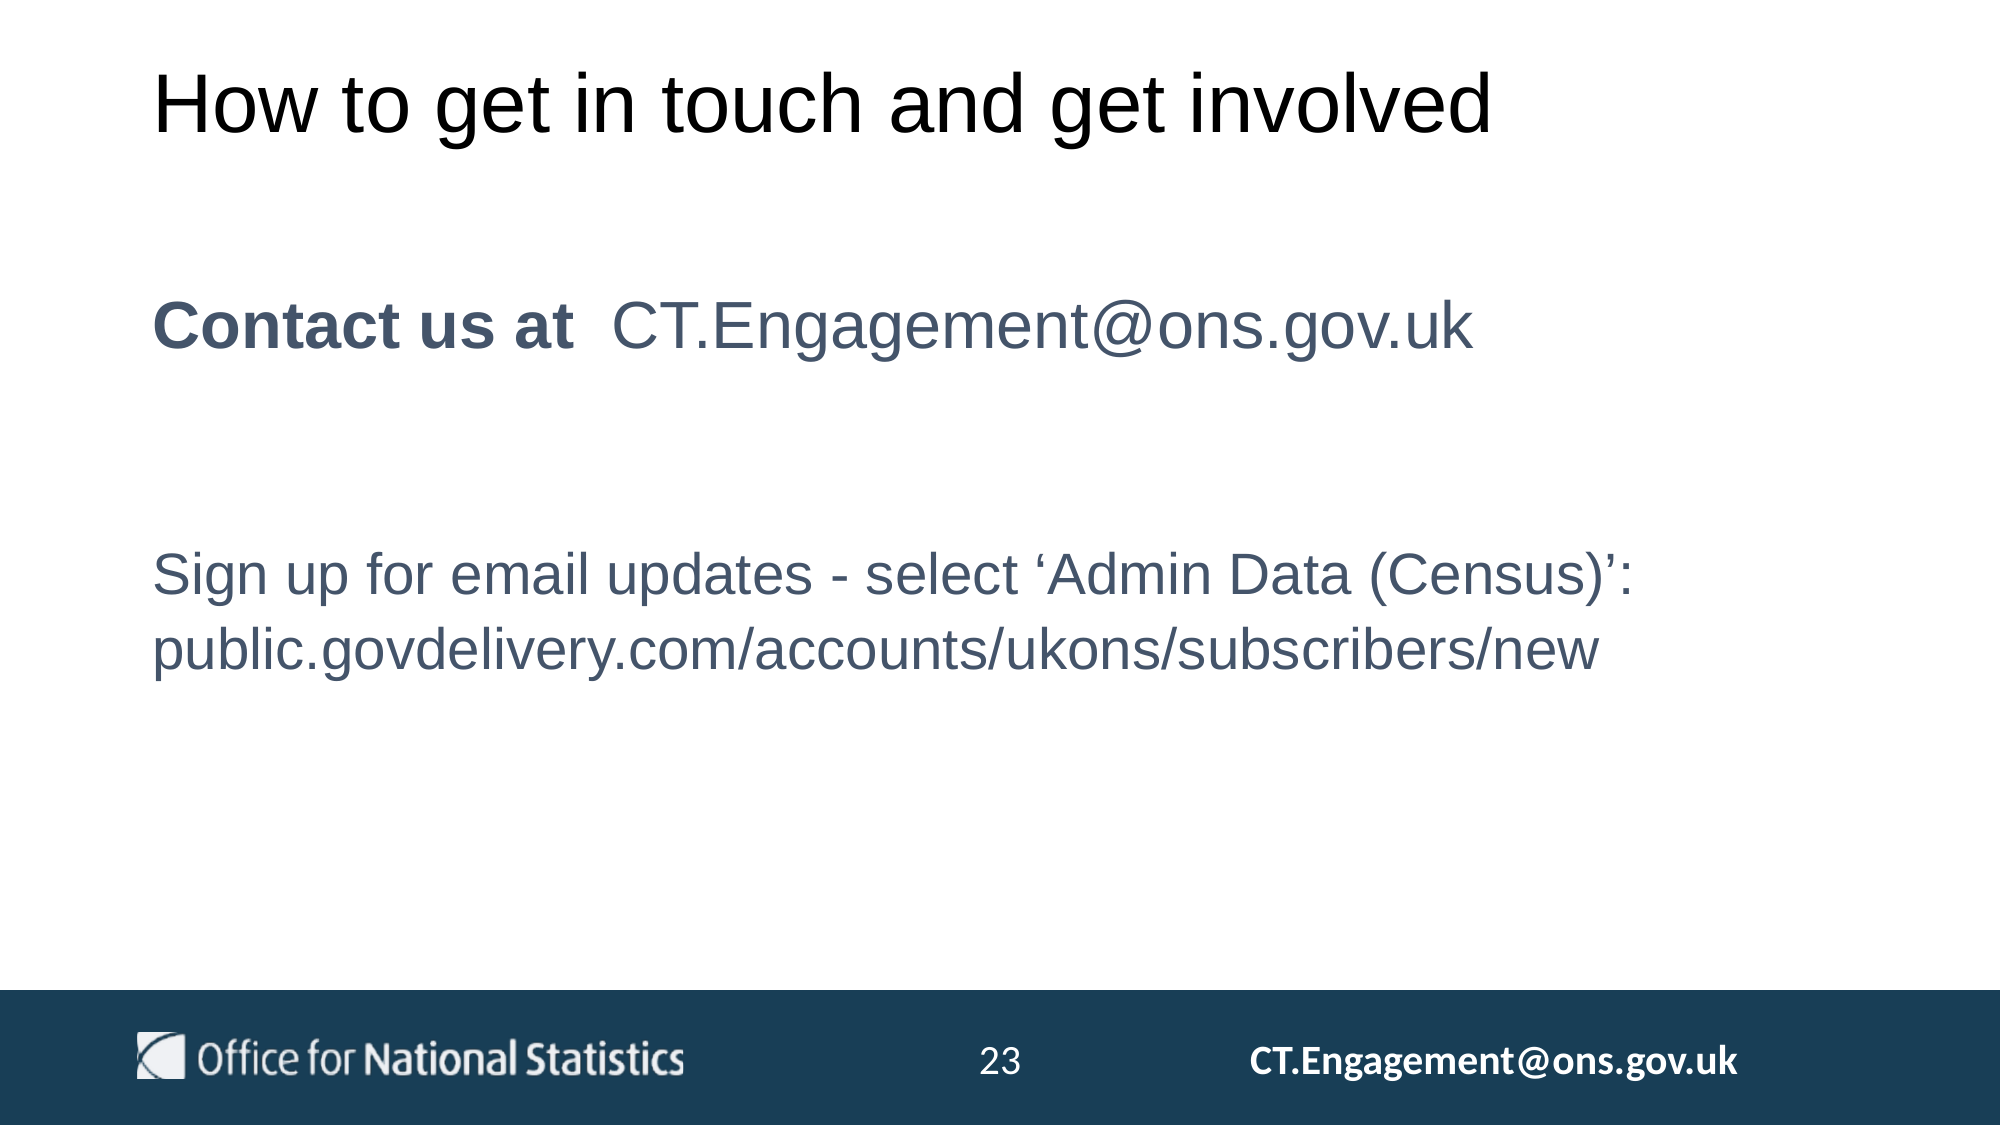

# How to get in touch and get involved
Contact us at  CT.Engagement@ons.gov.uk
Sign up for email updates - select ‘Admin Data (Census)’: public.govdelivery.com/accounts/ukons/subscribers/new
CT.Engagement@ons.gov.uk